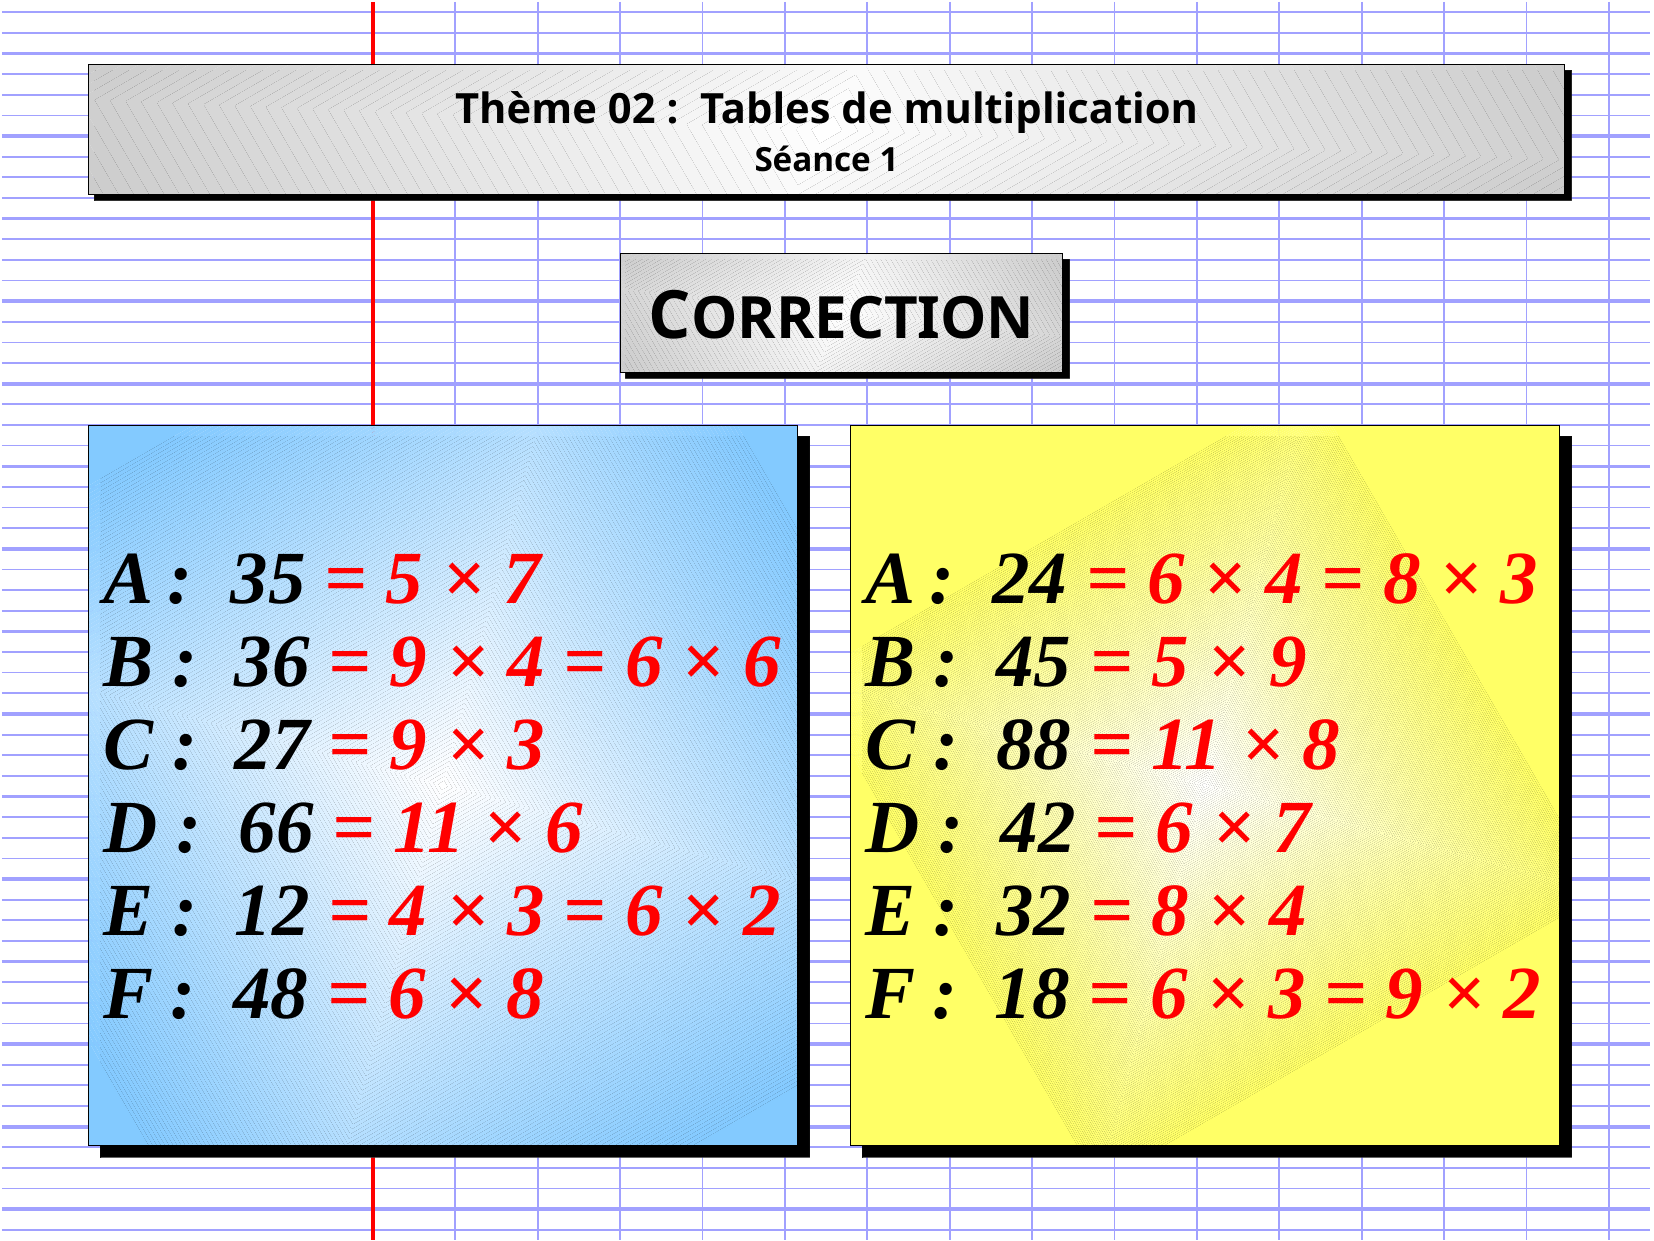

Thème 02 : Tables de multiplication
Séance 1
CORRECTION
A : 35 = 5 × 7
B : 36 = 9 × 4 = 6 × 6
C : 27 = 9 × 3
D : 66 = 11 × 6
E : 12 = 4 × 3 = 6 × 2
F : 48 = 6 × 8
A : 24 = 6 × 4 = 8 × 3
B : 45 = 5 × 9
C : 88 = 11 × 8
D : 42 = 6 × 7
E : 32 = 8 × 4
F : 18 = 6 × 3 = 9 × 2